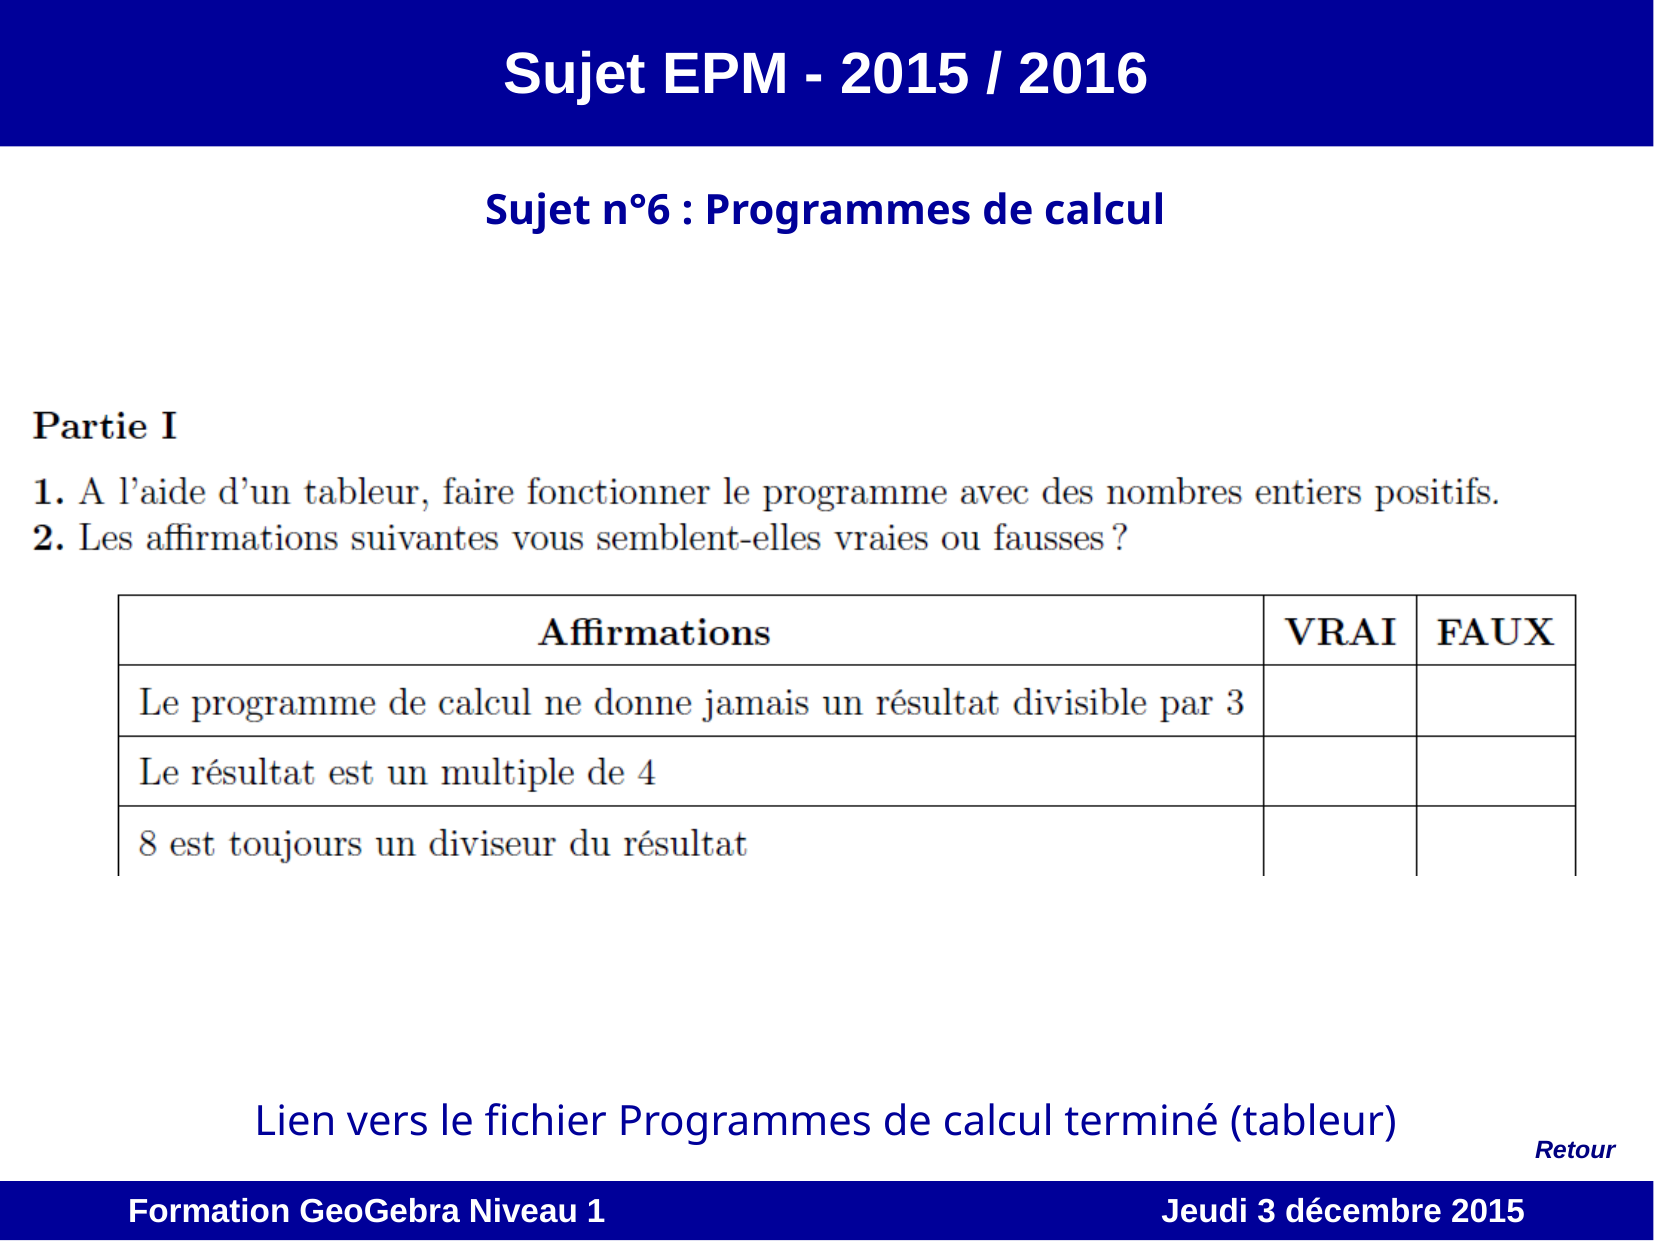

# Sujet EPM - 2015 / 2016
Sujet n°6 : Programmes de calcul
Lien vers le fichier Programmes de calcul terminé (tableur)
Retour
Formation GeoGebra Niveau 1								Jeudi 3 décembre 2015